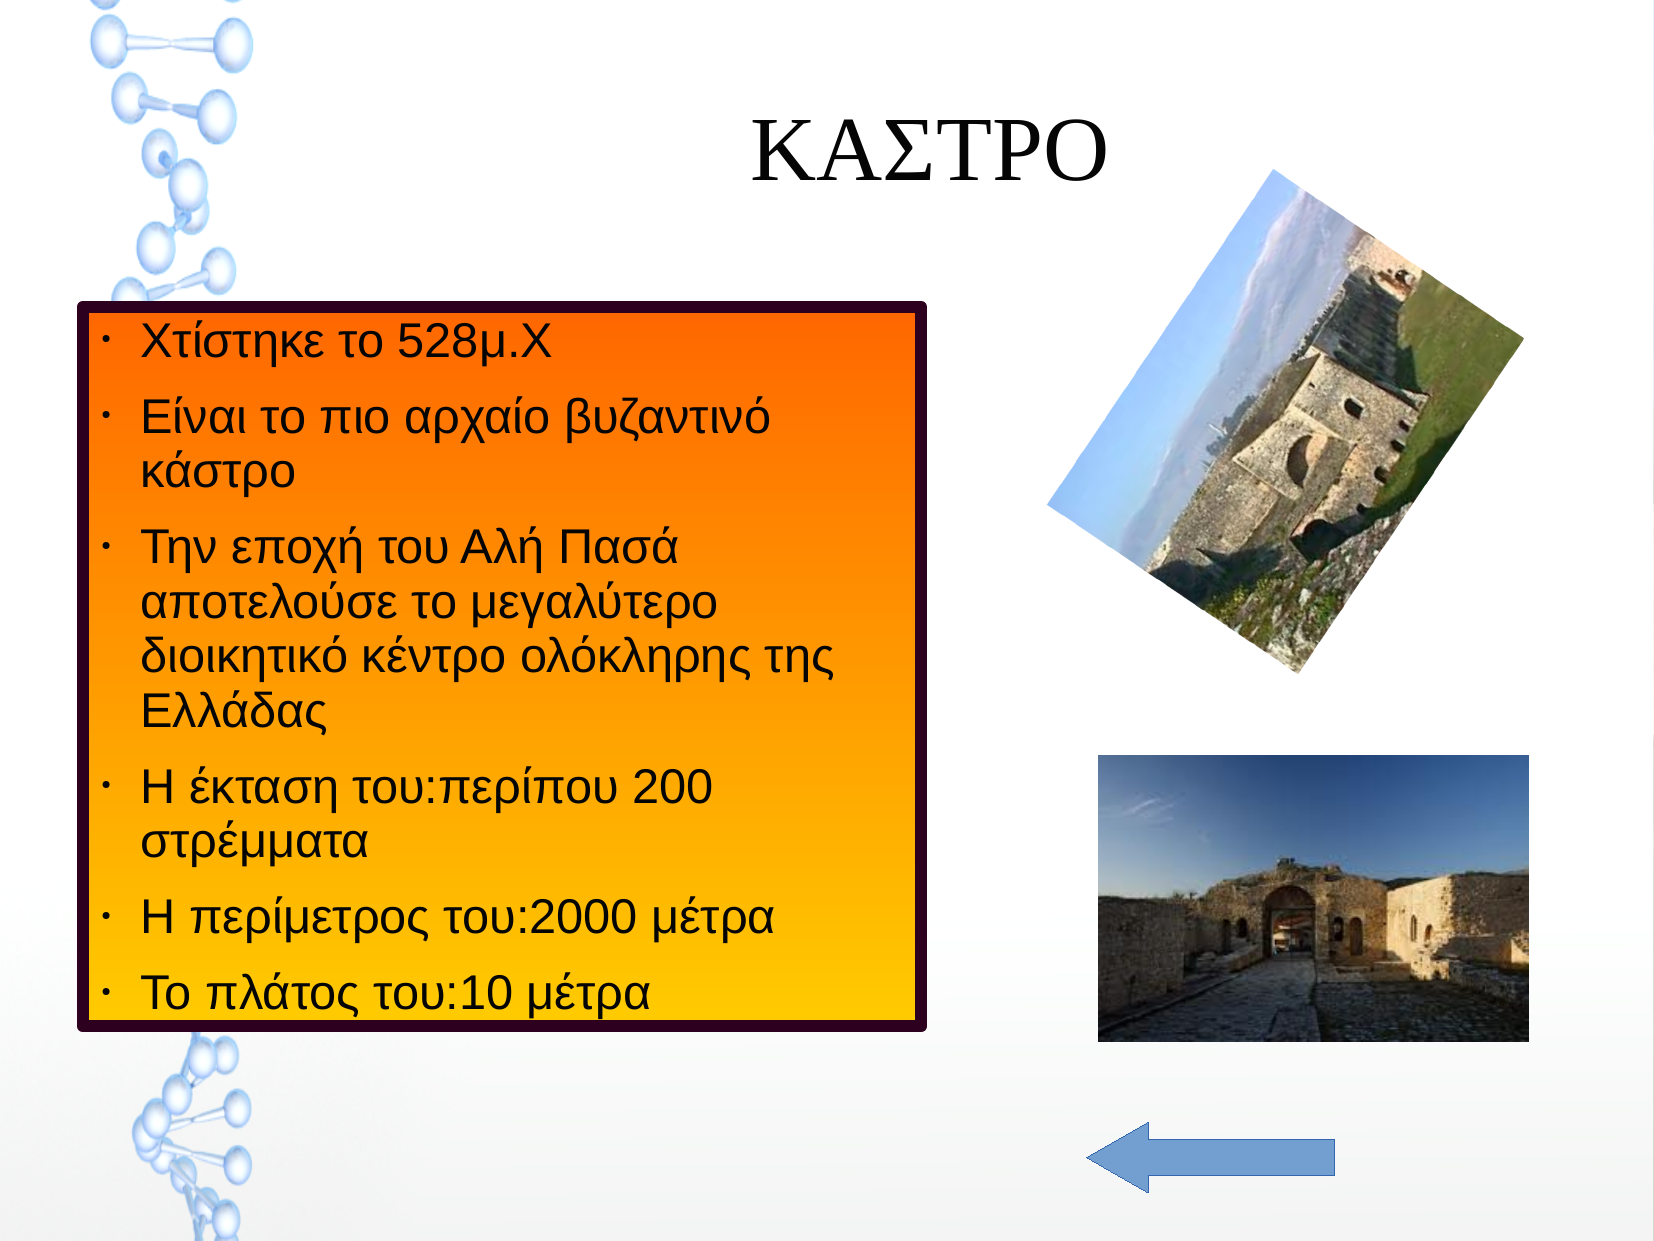

# ΚΑΣΤΡΟ
Χτίστηκε το 528μ.Χ
Είναι το πιο αρχαίο βυζαντινό κάστρο
Την εποχή του Αλή Πασά αποτελούσε το μεγαλύτερο διοικητικό κέντρο ολόκληρης της Ελλάδας
Η έκταση του:περίπου 200 στρέμματα
Η περίμετρος του:2000 μέτρα
Το πλάτος του:10 μέτρα